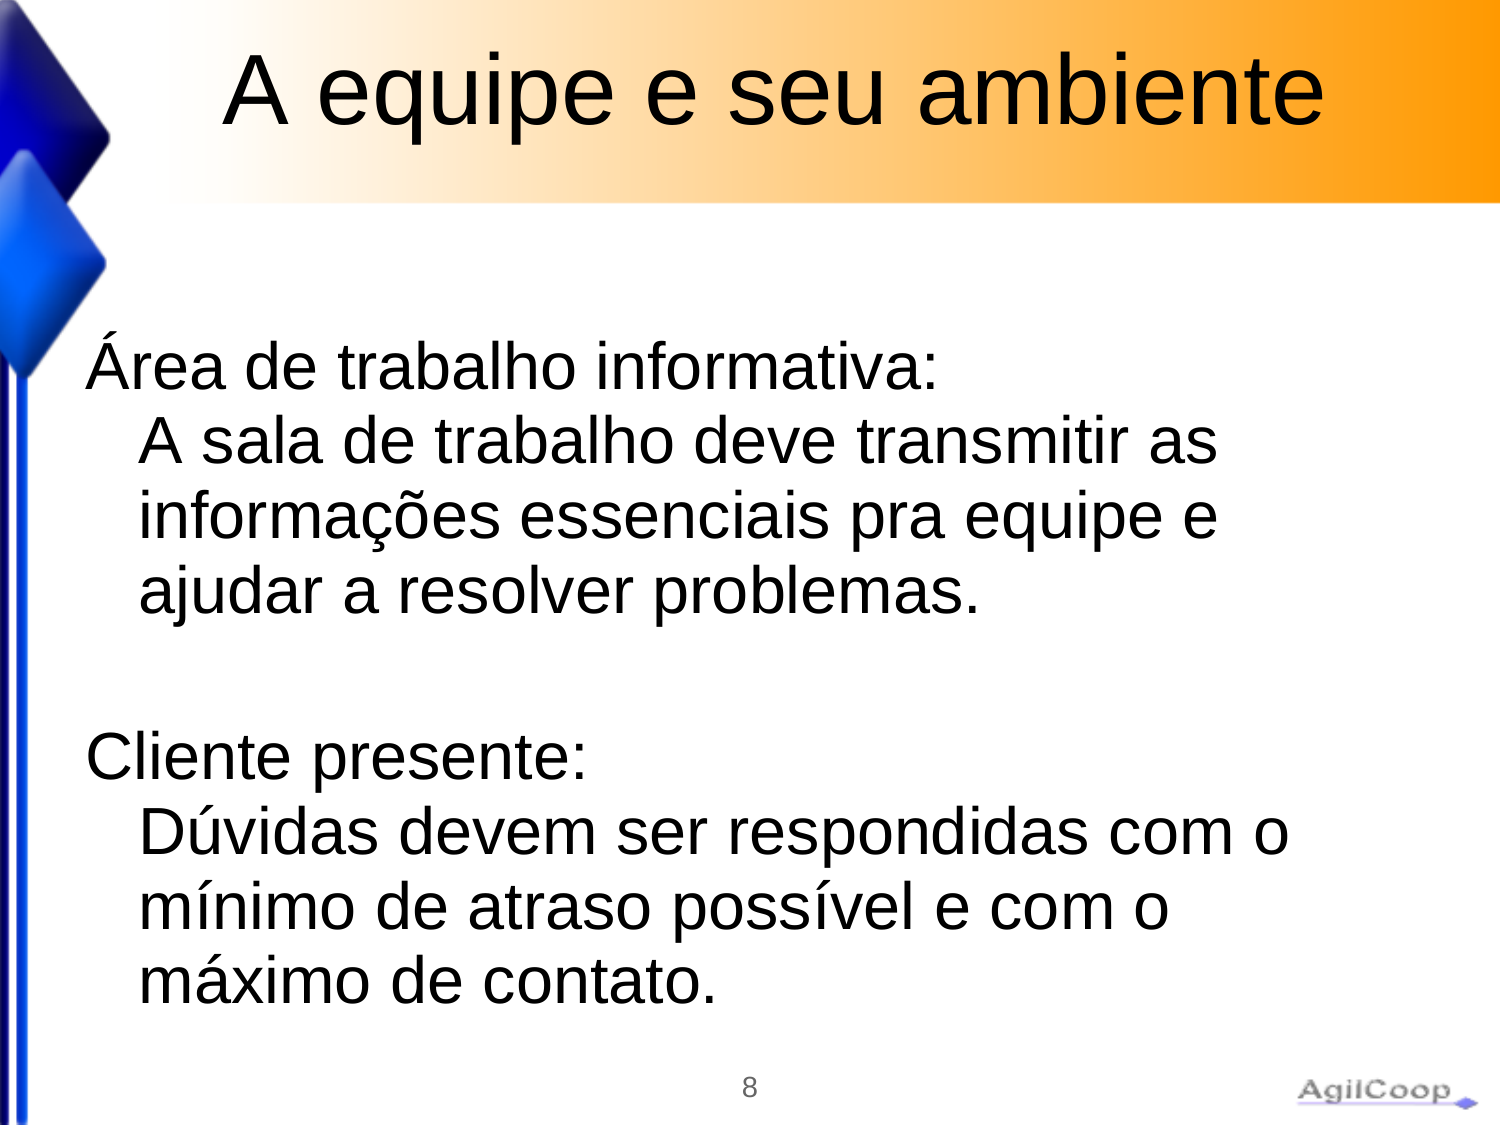

# A equipe e seu ambiente
Área de trabalho informativa:
A sala de trabalho deve transmitir as informações essenciais pra equipe e ajudar a resolver problemas.
Cliente presente:
Dúvidas devem ser respondidas com o mínimo de atraso possível e com o máximo de contato.
8